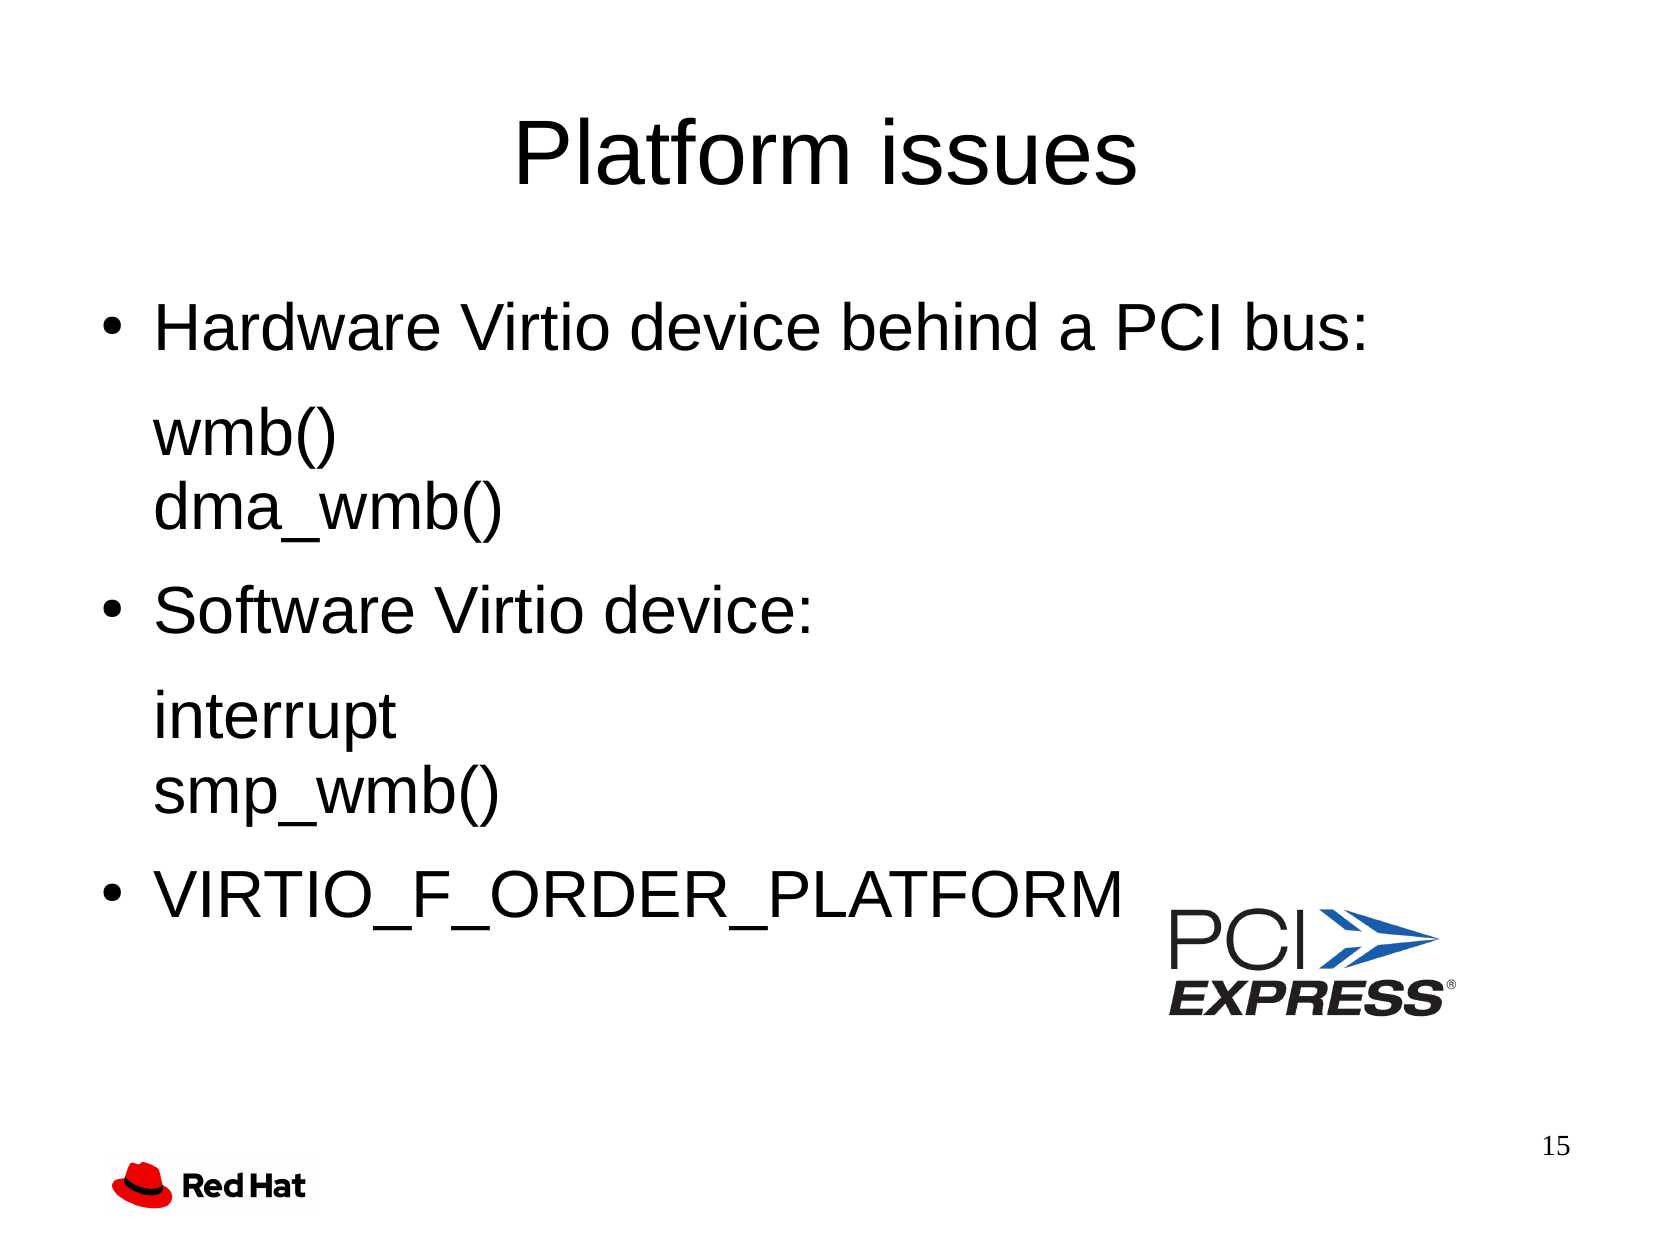

# Platform issues
Hardware Virtio device behind a PCI bus:
wmb()
dma_wmb()
Software Virtio device:
interrupt
smp_wmb()
VIRTIO_F_ORDER_PLATFORM
15